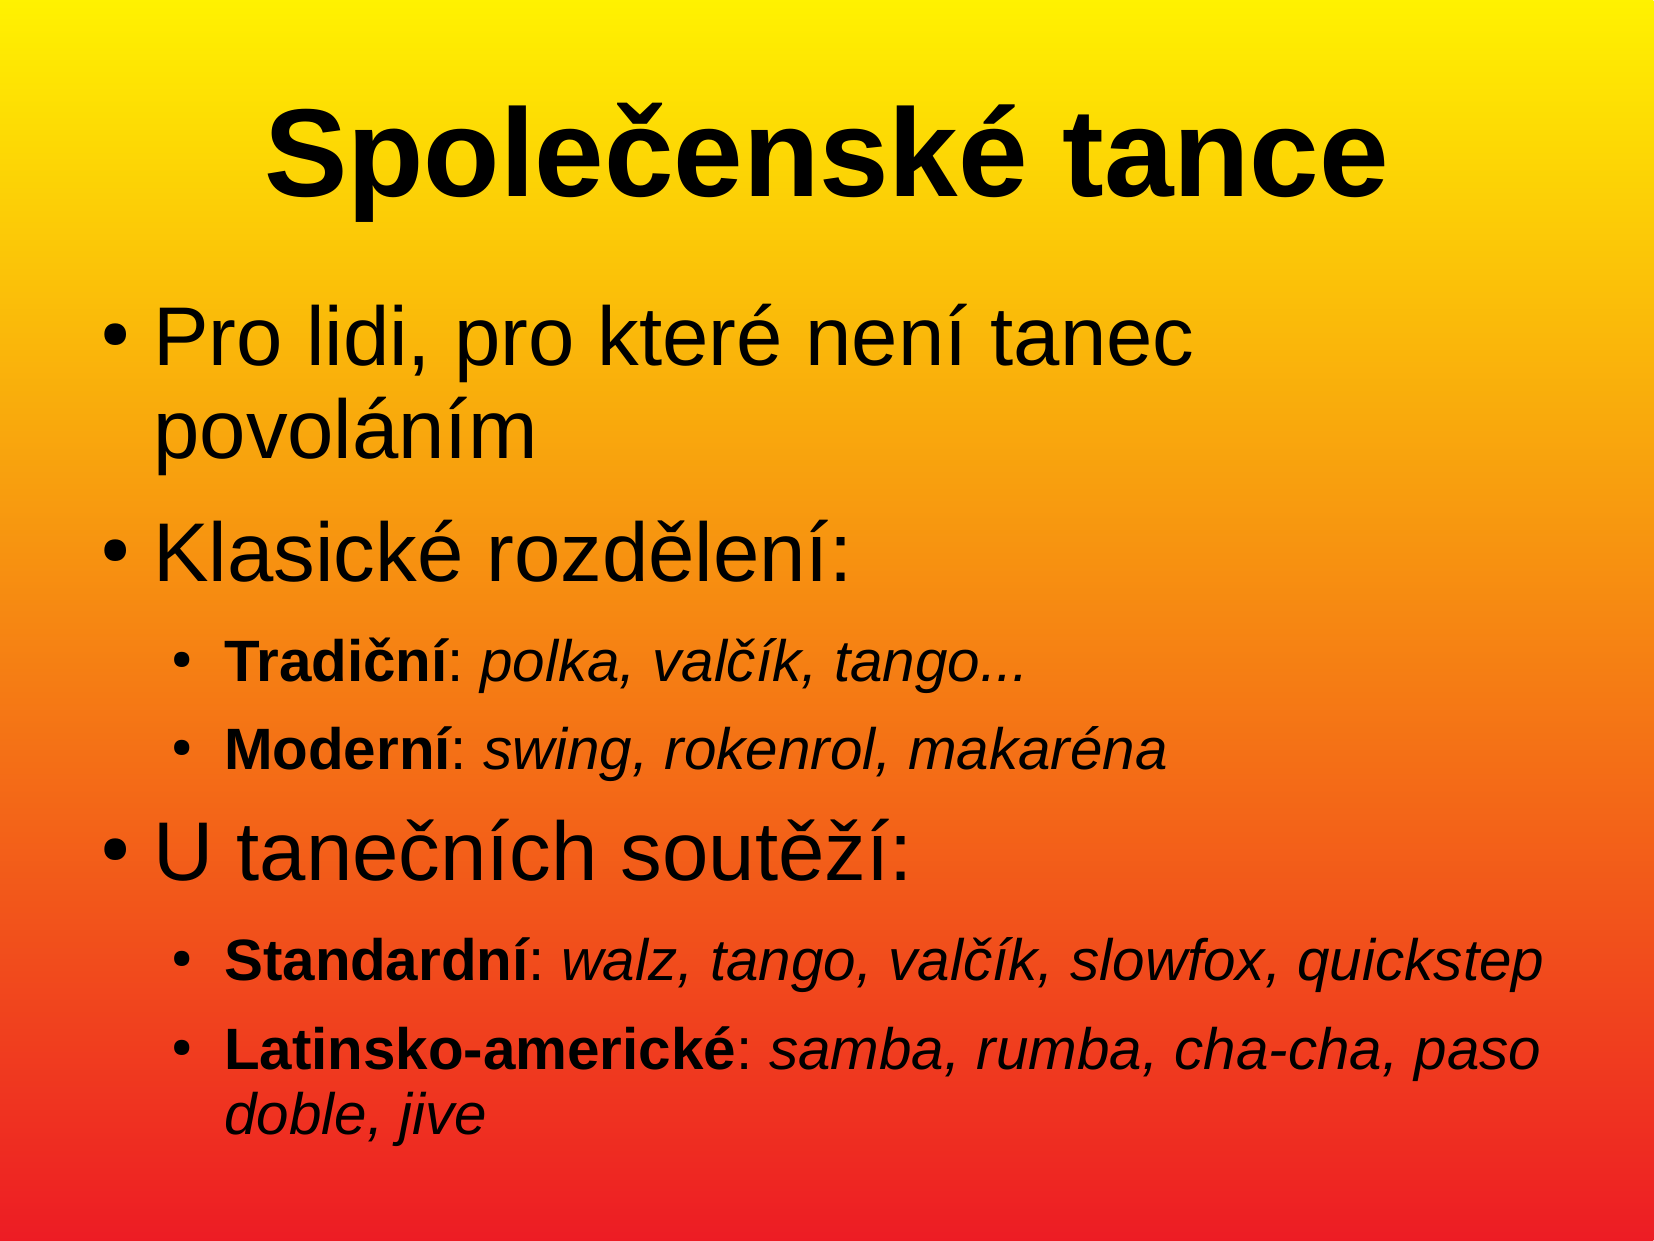

# Společenské tance
Pro lidi, pro které není tanec povoláním
Klasické rozdělení:
Tradiční: polka, valčík, tango...
Moderní: swing, rokenrol, makaréna
U tanečních soutěží:
Standardní: walz, tango, valčík, slowfox, quickstep
Latinsko-americké: samba, rumba, cha-cha, paso doble, jive